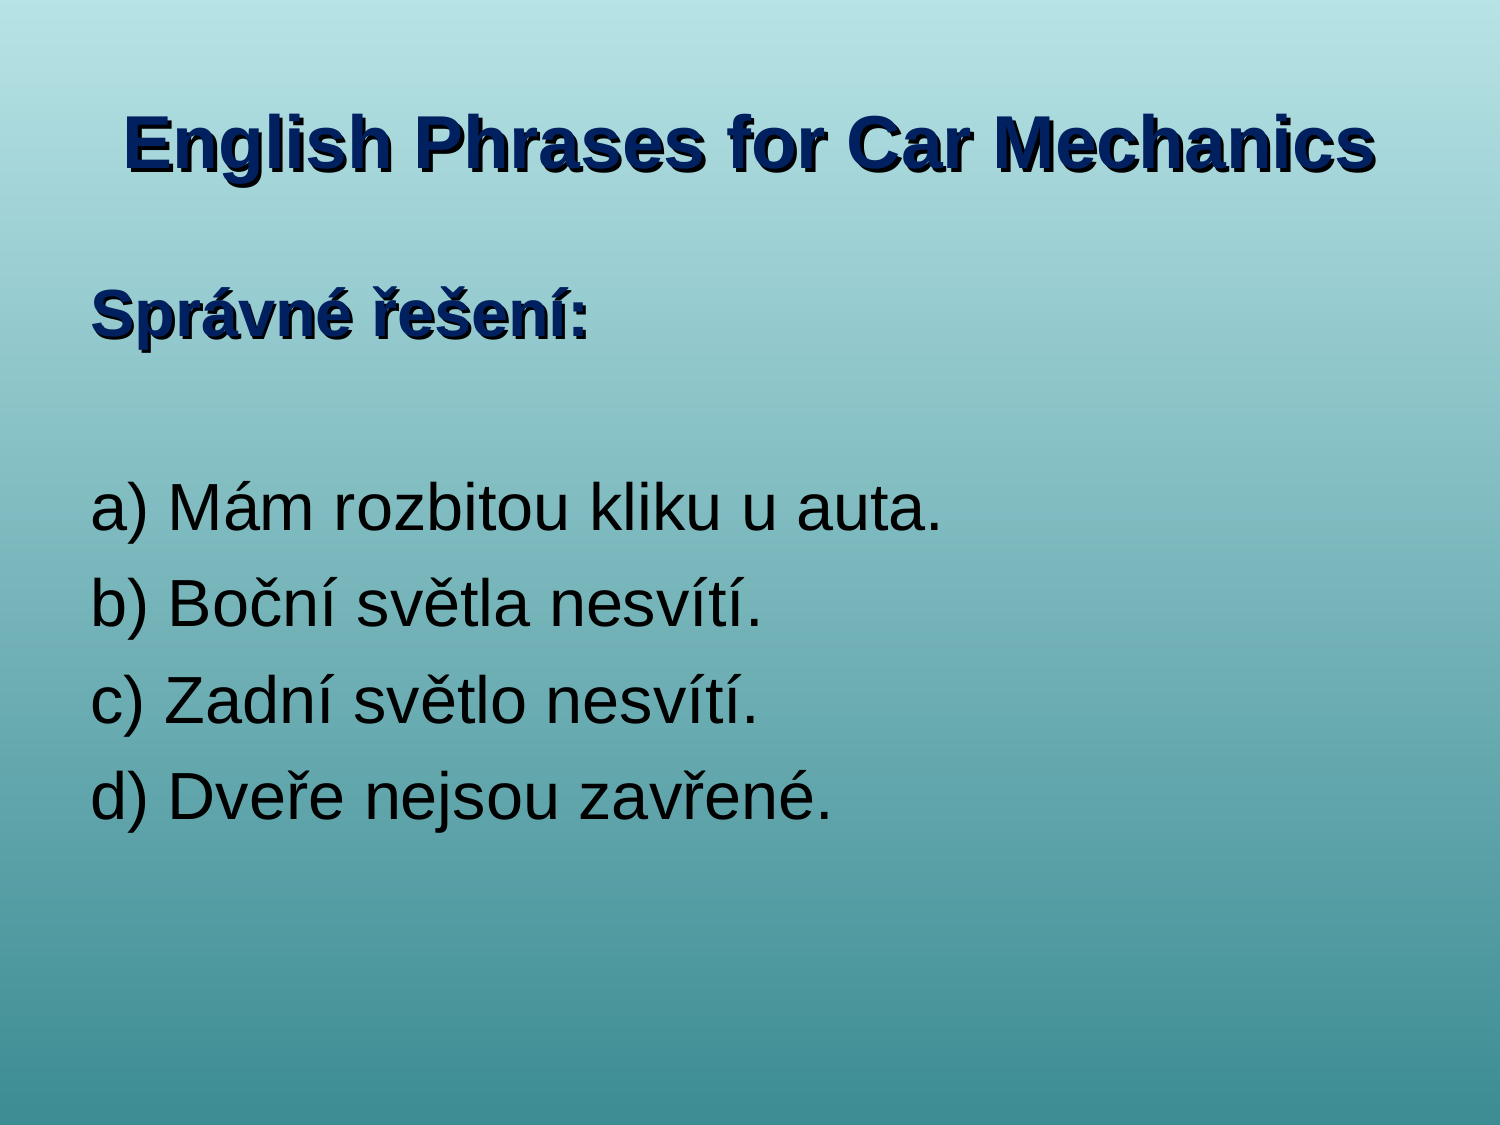

# English Phrases for Car Mechanics
Správné řešení:
 Mám rozbitou kliku u auta.
 Boční světla nesvítí.
 Zadní světlo nesvítí.
 Dveře nejsou zavřené.